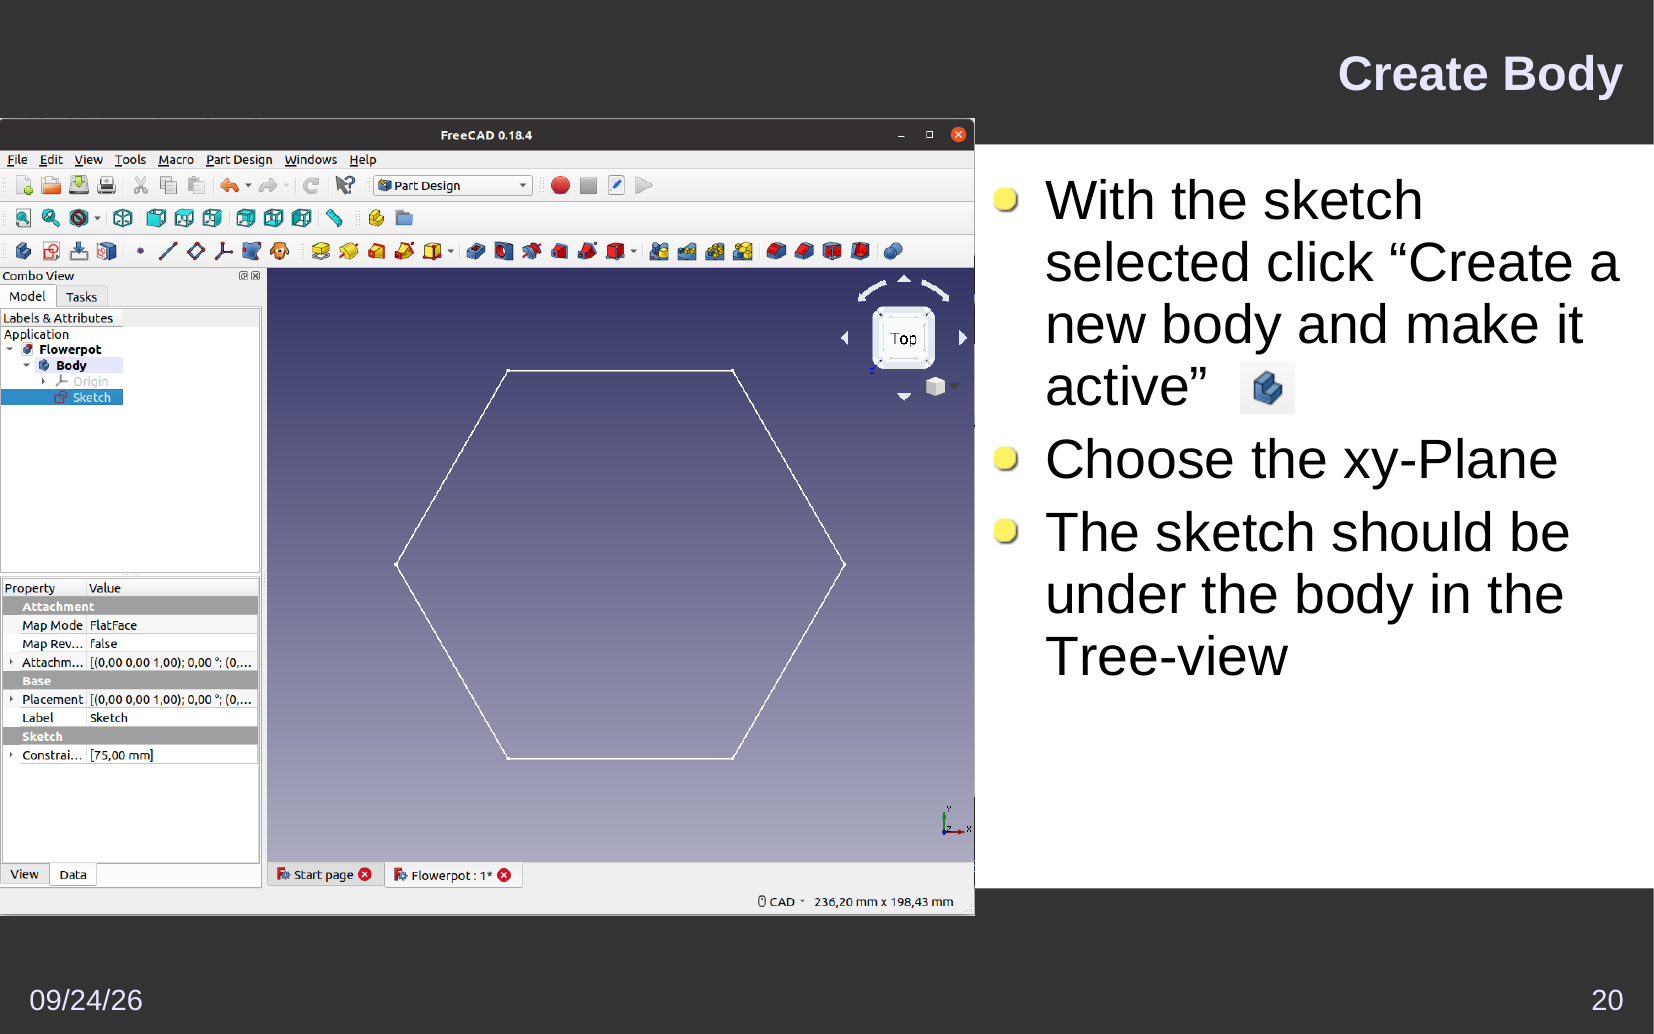

# Create Body
With the sketch selected click “Create a new body and make it active”
Choose the xy-Plane
The sketch should be under the body in the Tree-view
20